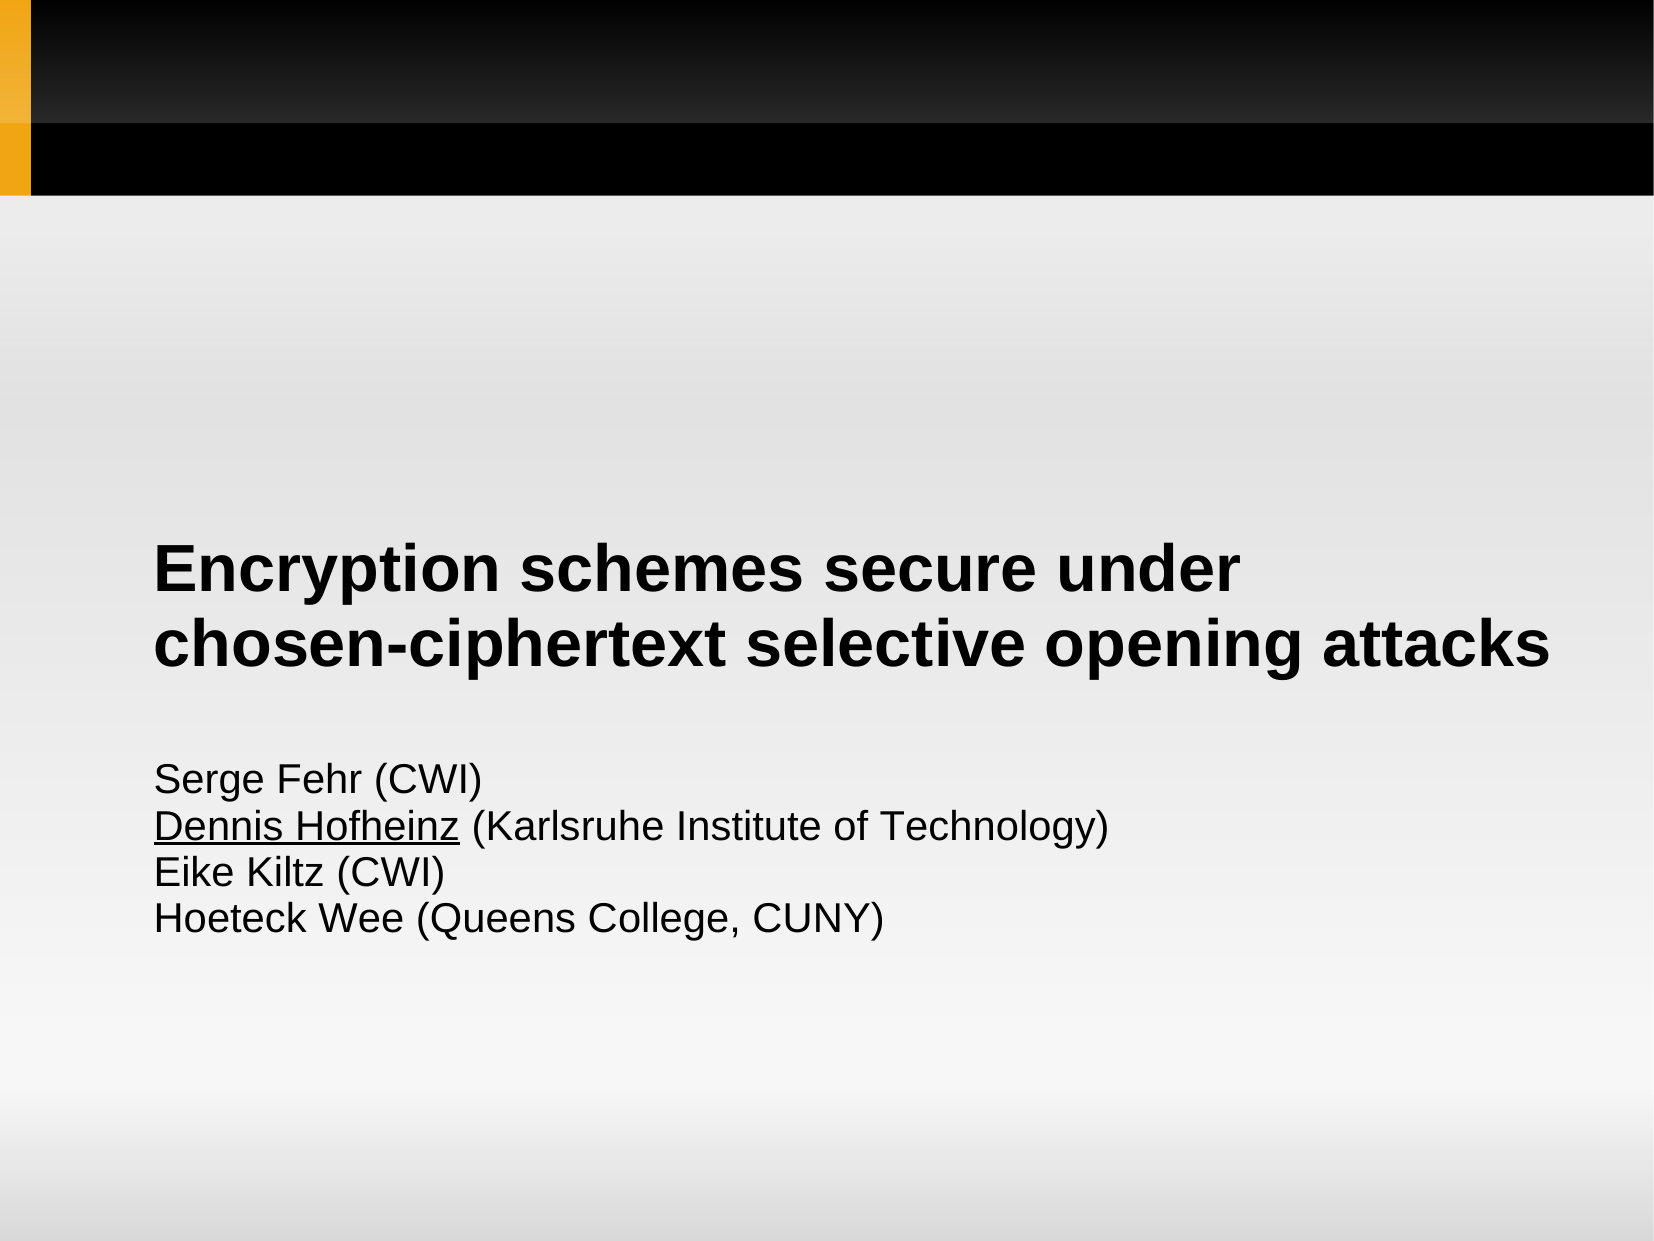

# Encryption schemes secure under chosen-ciphertext selective opening attacks Serge Fehr (CWI) Dennis Hofheinz (Karlsruhe Institute of Technology) Eike Kiltz (CWI) Hoeteck Wee (Queens College, CUNY)